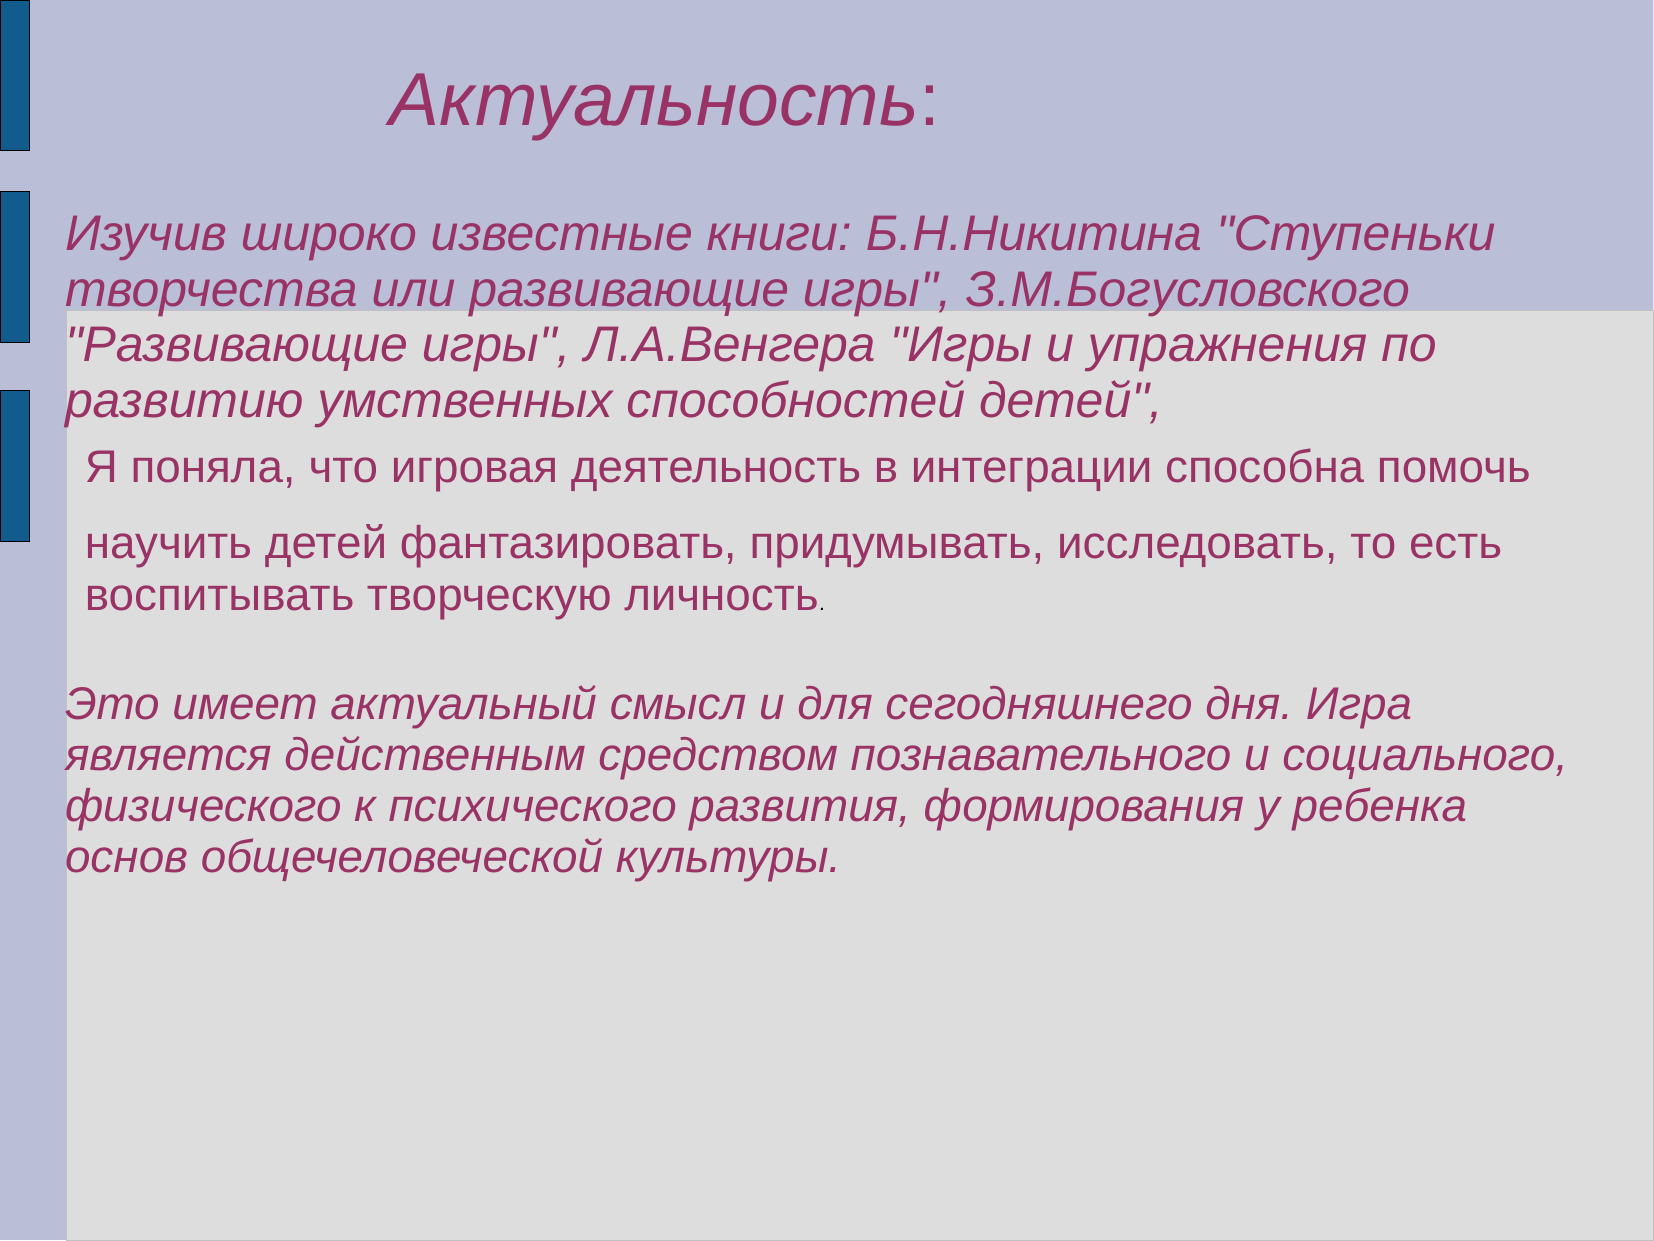

Актуальность:
Изучив широко известные книги: Б.Н.Никитина "Ступеньки творчества или развивающие игры", З.М.Богусловского "Развивающие игры", Л.А.Венгера "Игры и упражнения по развитию умственных способностей детей",
Я поняла, что игровая деятельность в интеграции способна помочь
научить детей фантазировать, придумывать, исследовать, то есть воспитывать творческую личность.
Это имеет актуальный смысл и для сегодняшнего дня. Игра является действенным средством познавательного и социального, физического к психического развития, формирования у ребенка основ общечеловеческой культуры.